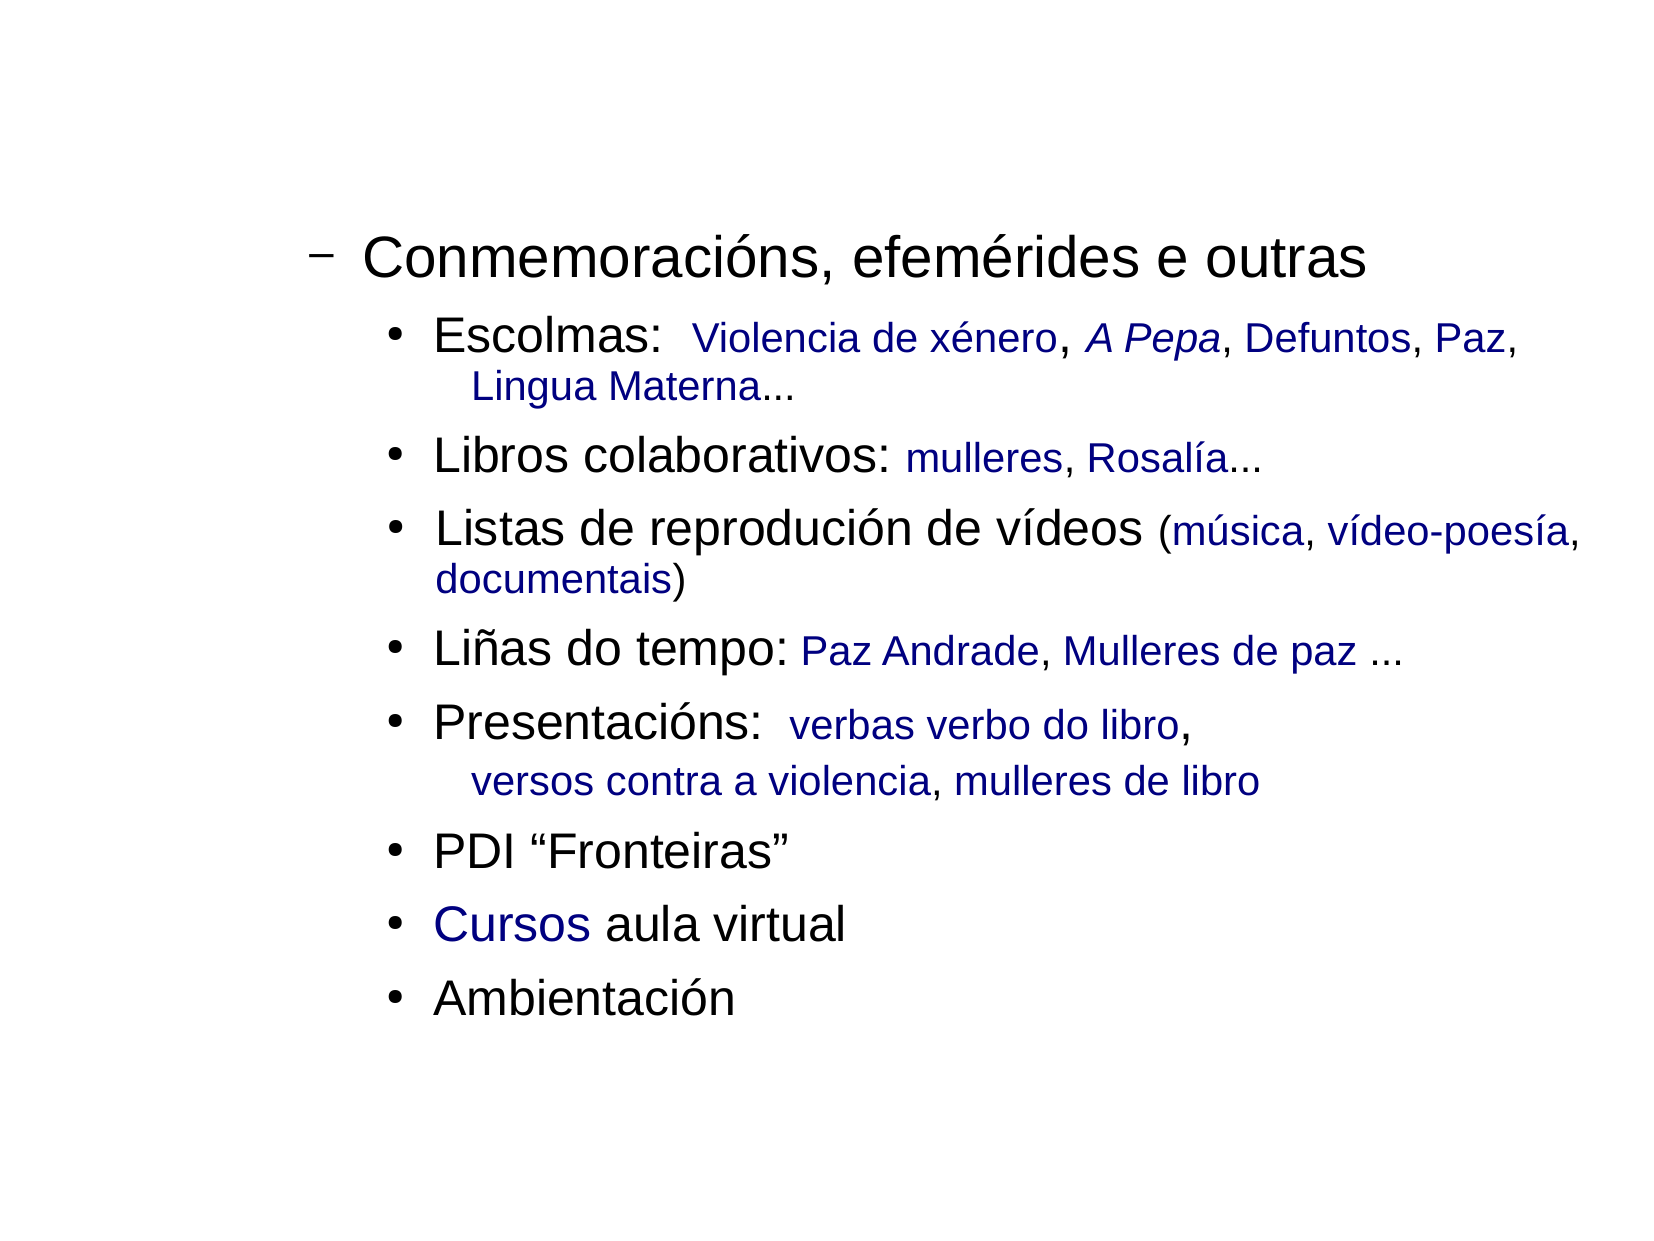

# Conmemoracións, efemérides e outras
Escolmas: Violencia de xénero, A Pepa, Defuntos, Paz, Lingua Materna...
Libros colaborativos: mulleres, Rosalía...
Listas de reprodución de vídeos (música, vídeo-poesía, documentais)
Liñas do tempo: Paz Andrade, Mulleres de paz ...
Presentacións: verbas verbo do libro,versos contra a violencia, mulleres de libro
PDI “Fronteiras”
Cursos aula virtual
Ambientación